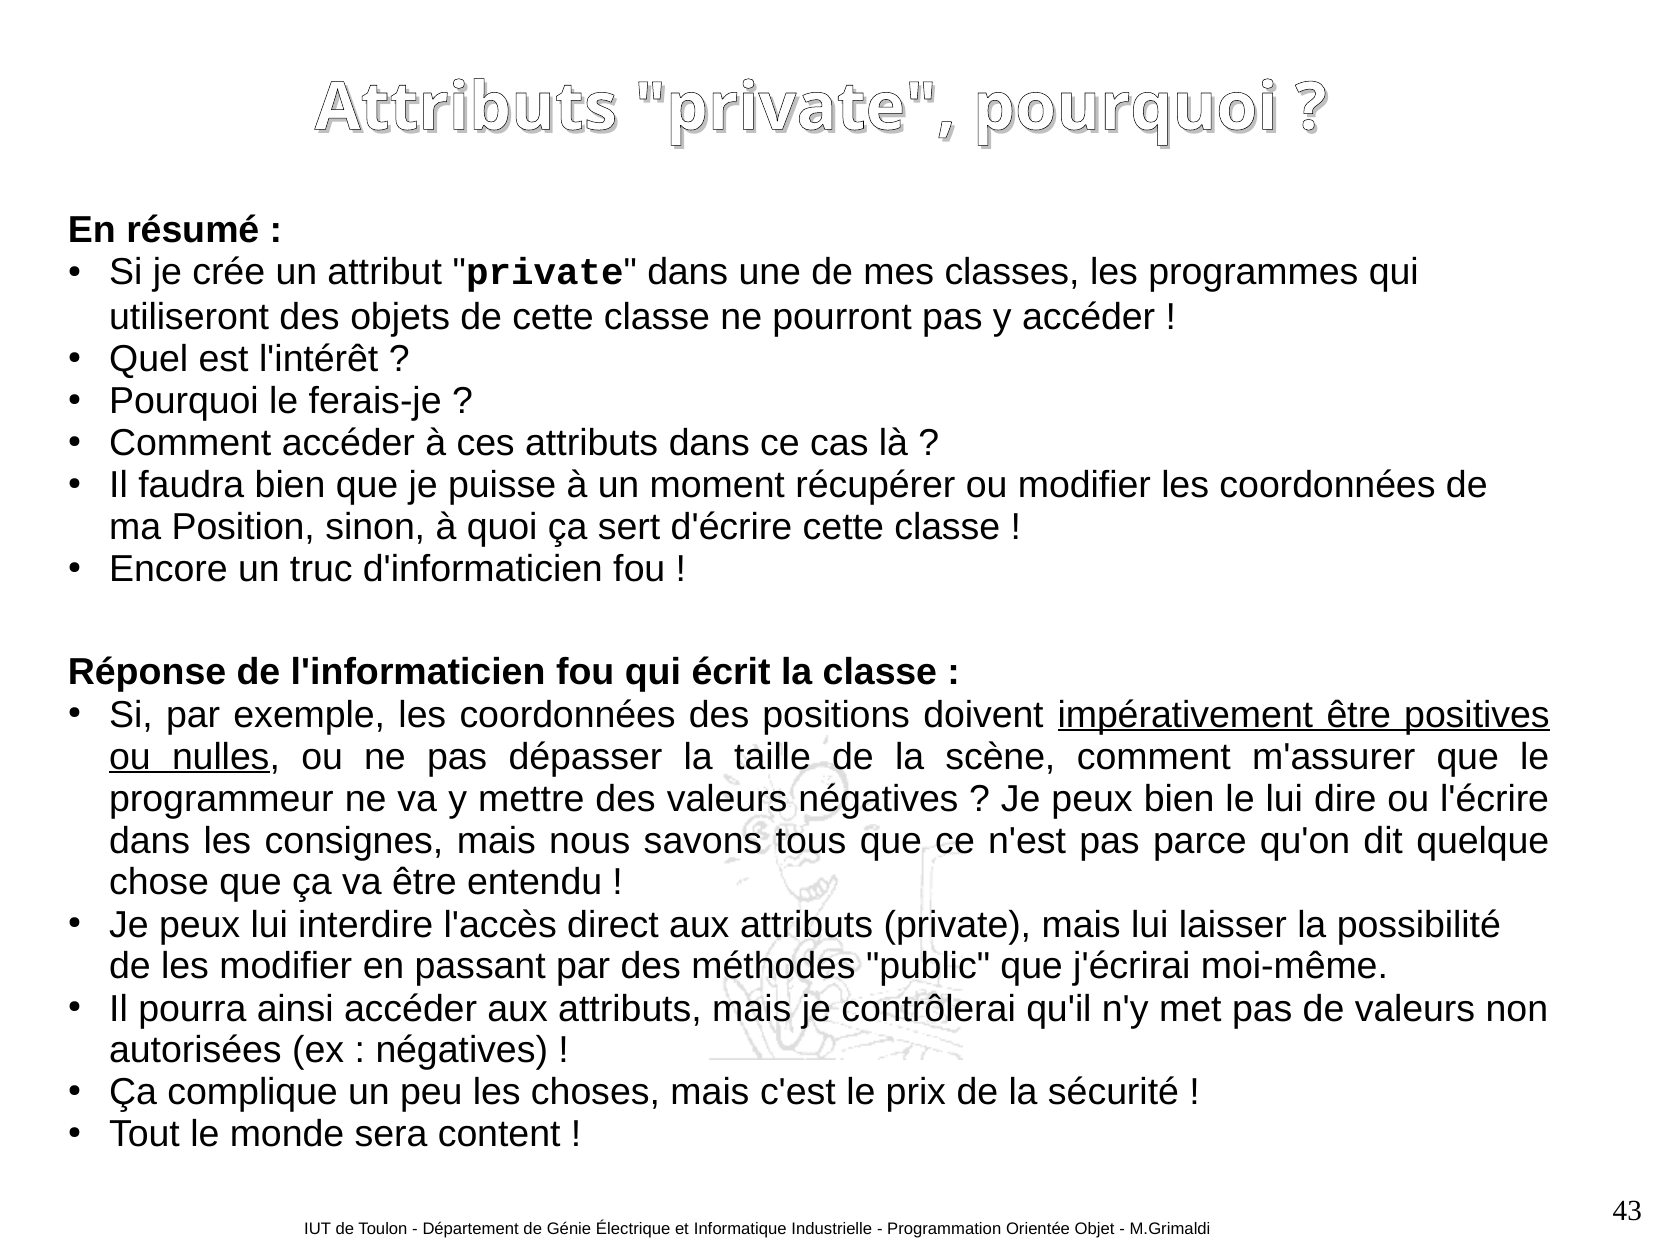

# Attributs "private", pourquoi ?
En résumé :
Si je crée un attribut "private" dans une de mes classes, les programmes qui utiliseront des objets de cette classe ne pourront pas y accéder !
Quel est l'intérêt ?
Pourquoi le ferais-je ?
Comment accéder à ces attributs dans ce cas là ?
Il faudra bien que je puisse à un moment récupérer ou modifier les coordonnées de ma Position, sinon, à quoi ça sert d'écrire cette classe !
Encore un truc d'informaticien fou !
Réponse de l'informaticien fou qui écrit la classe :
Si, par exemple, les coordonnées des positions doivent impérativement être positives ou nulles, ou ne pas dépasser la taille de la scène, comment m'assurer que le programmeur ne va y mettre des valeurs négatives ? Je peux bien le lui dire ou l'écrire dans les consignes, mais nous savons tous que ce n'est pas parce qu'on dit quelque chose que ça va être entendu !
Je peux lui interdire l'accès direct aux attributs (private), mais lui laisser la possibilité de les modifier en passant par des méthodes "public" que j'écrirai moi-même.
Il pourra ainsi accéder aux attributs, mais je contrôlerai qu'il n'y met pas de valeurs non autorisées (ex : négatives) !
Ça complique un peu les choses, mais c'est le prix de la sécurité !
Tout le monde sera content !